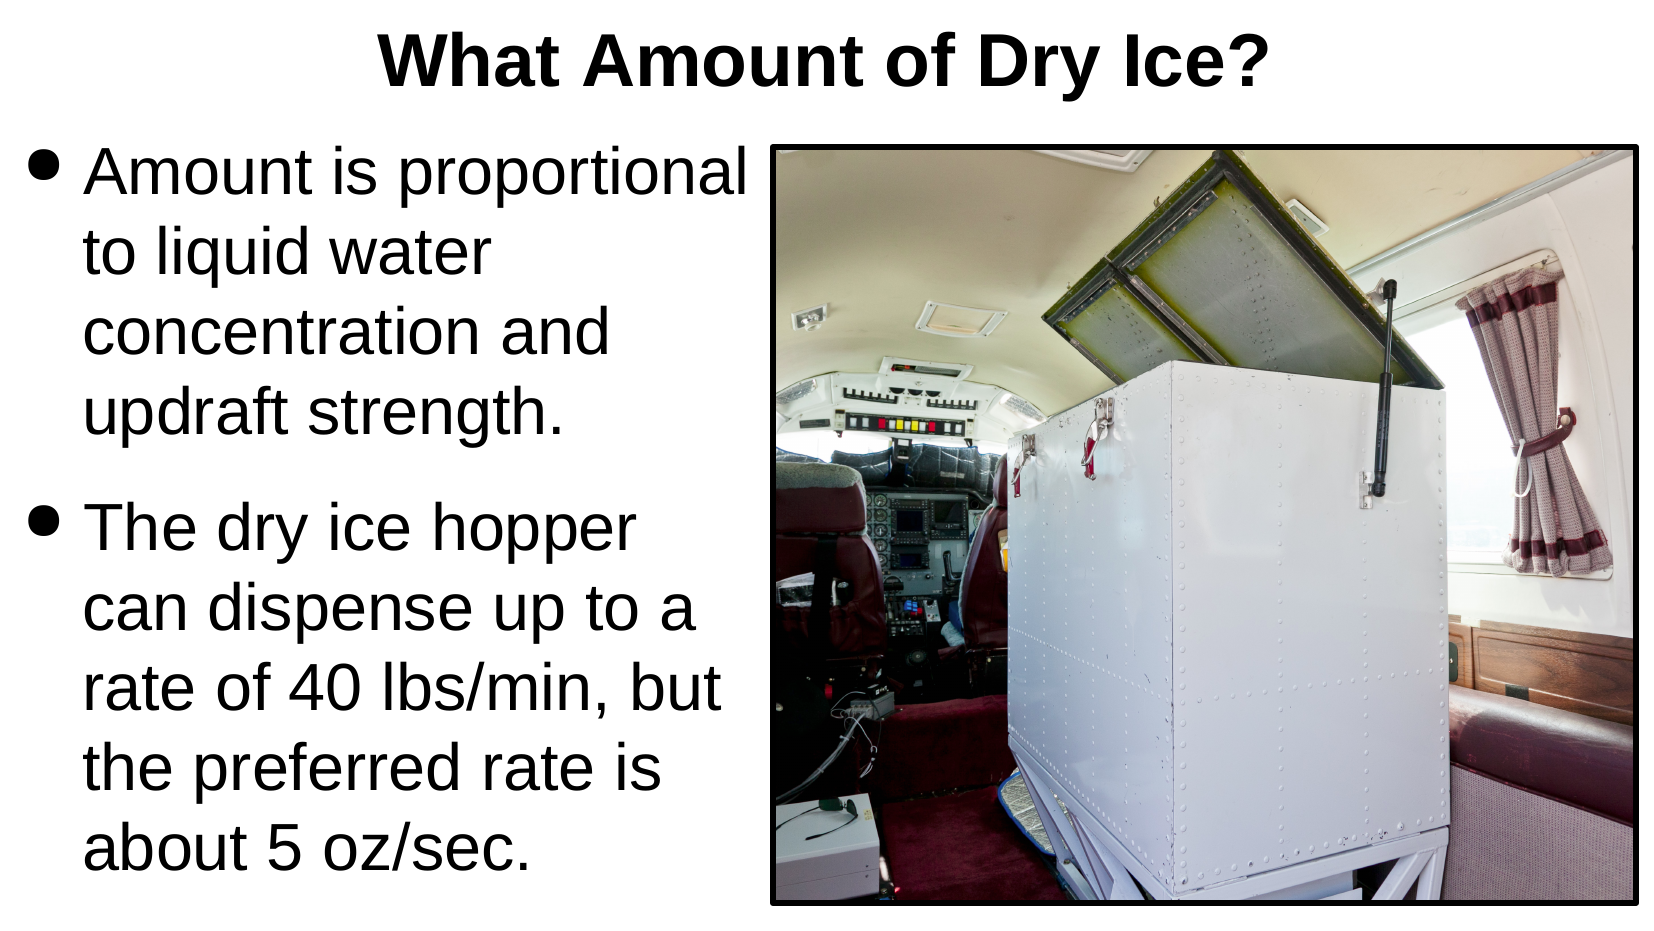

# What Amount of Dry Ice?
 Amount is proportional to liquid water concentration and updraft strength.
 The dry ice hopper can dispense up to a rate of 40 lbs/min, but the preferred rate is about 5 oz/sec.